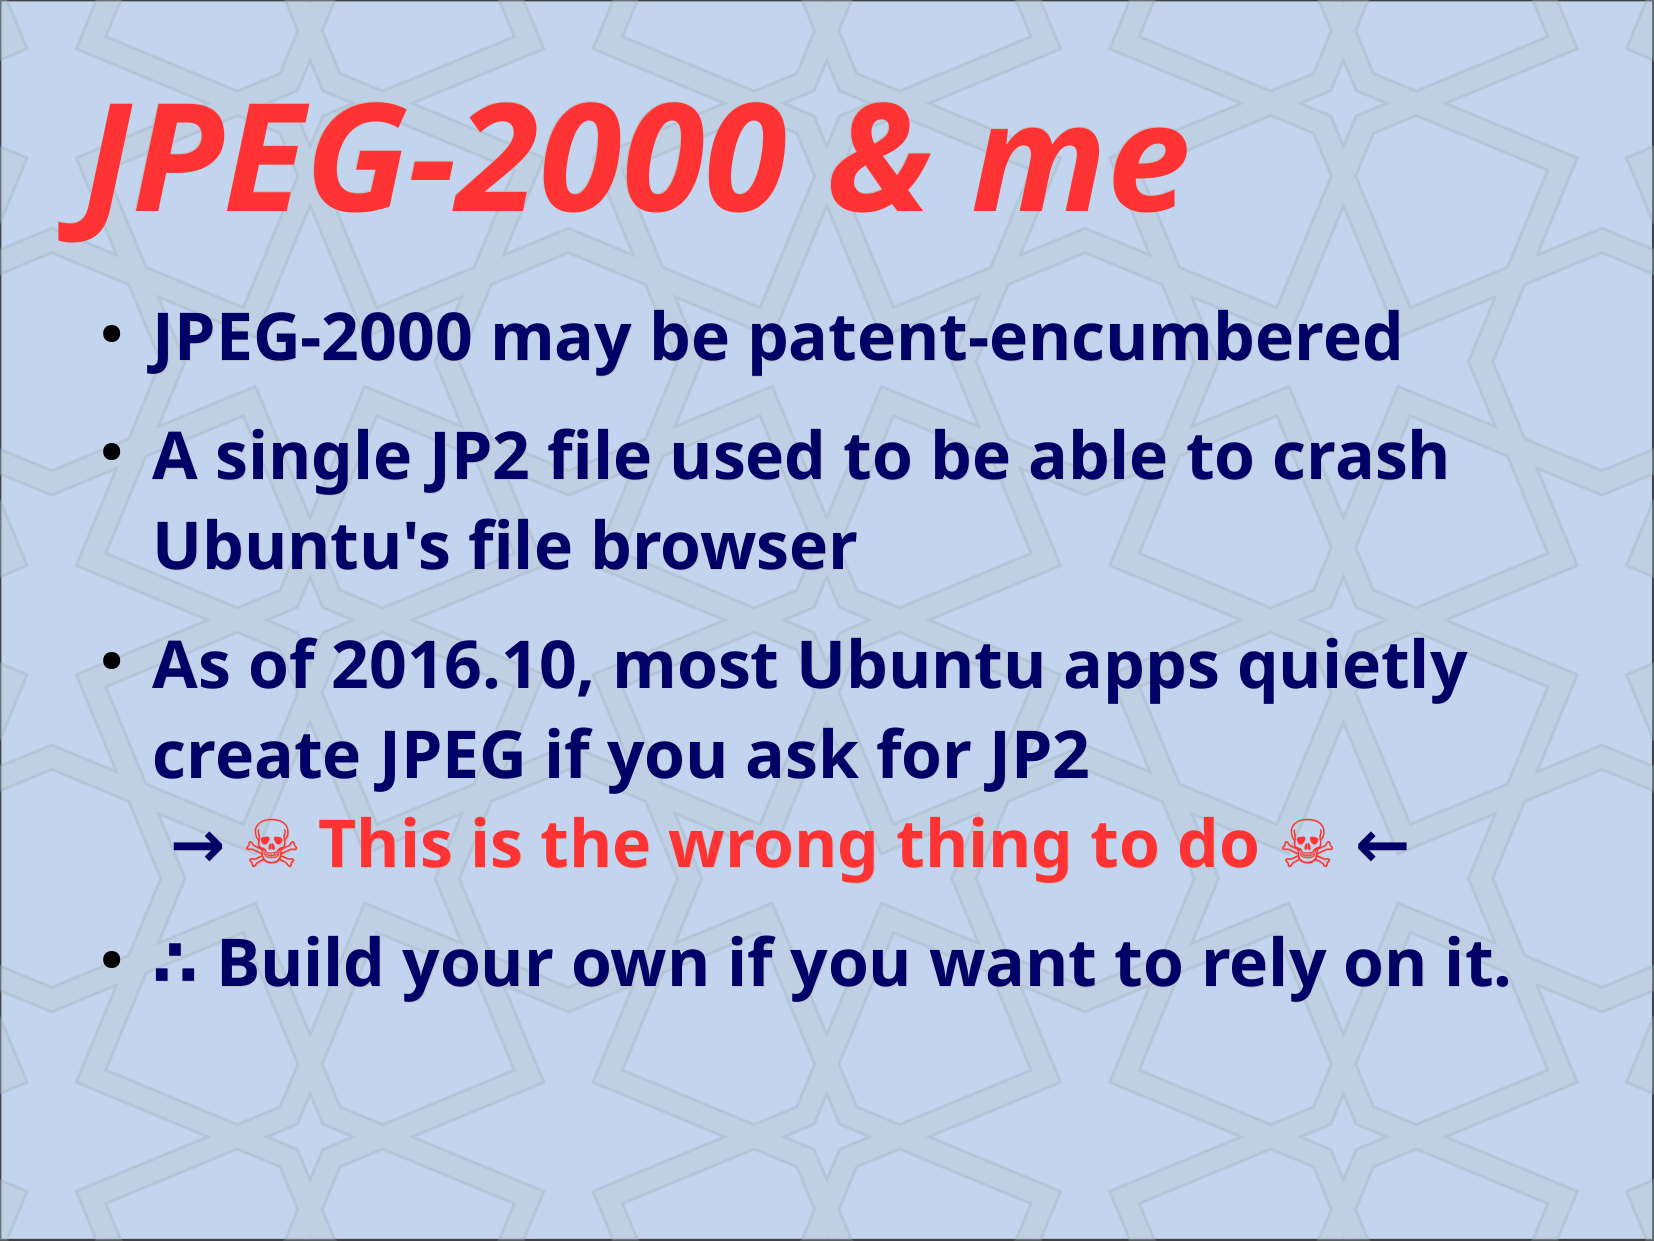

# JPEG-2000 & me
JPEG-2000 may be patent-encumbered
A single JP2 file used to be able to crash Ubuntu's file browser
As of 2016.10, most Ubuntu apps quietly create JPEG if you ask for JP2
 → ☠ This is the wrong thing to do ☠ ←
∴ Build your own if you want to rely on it.